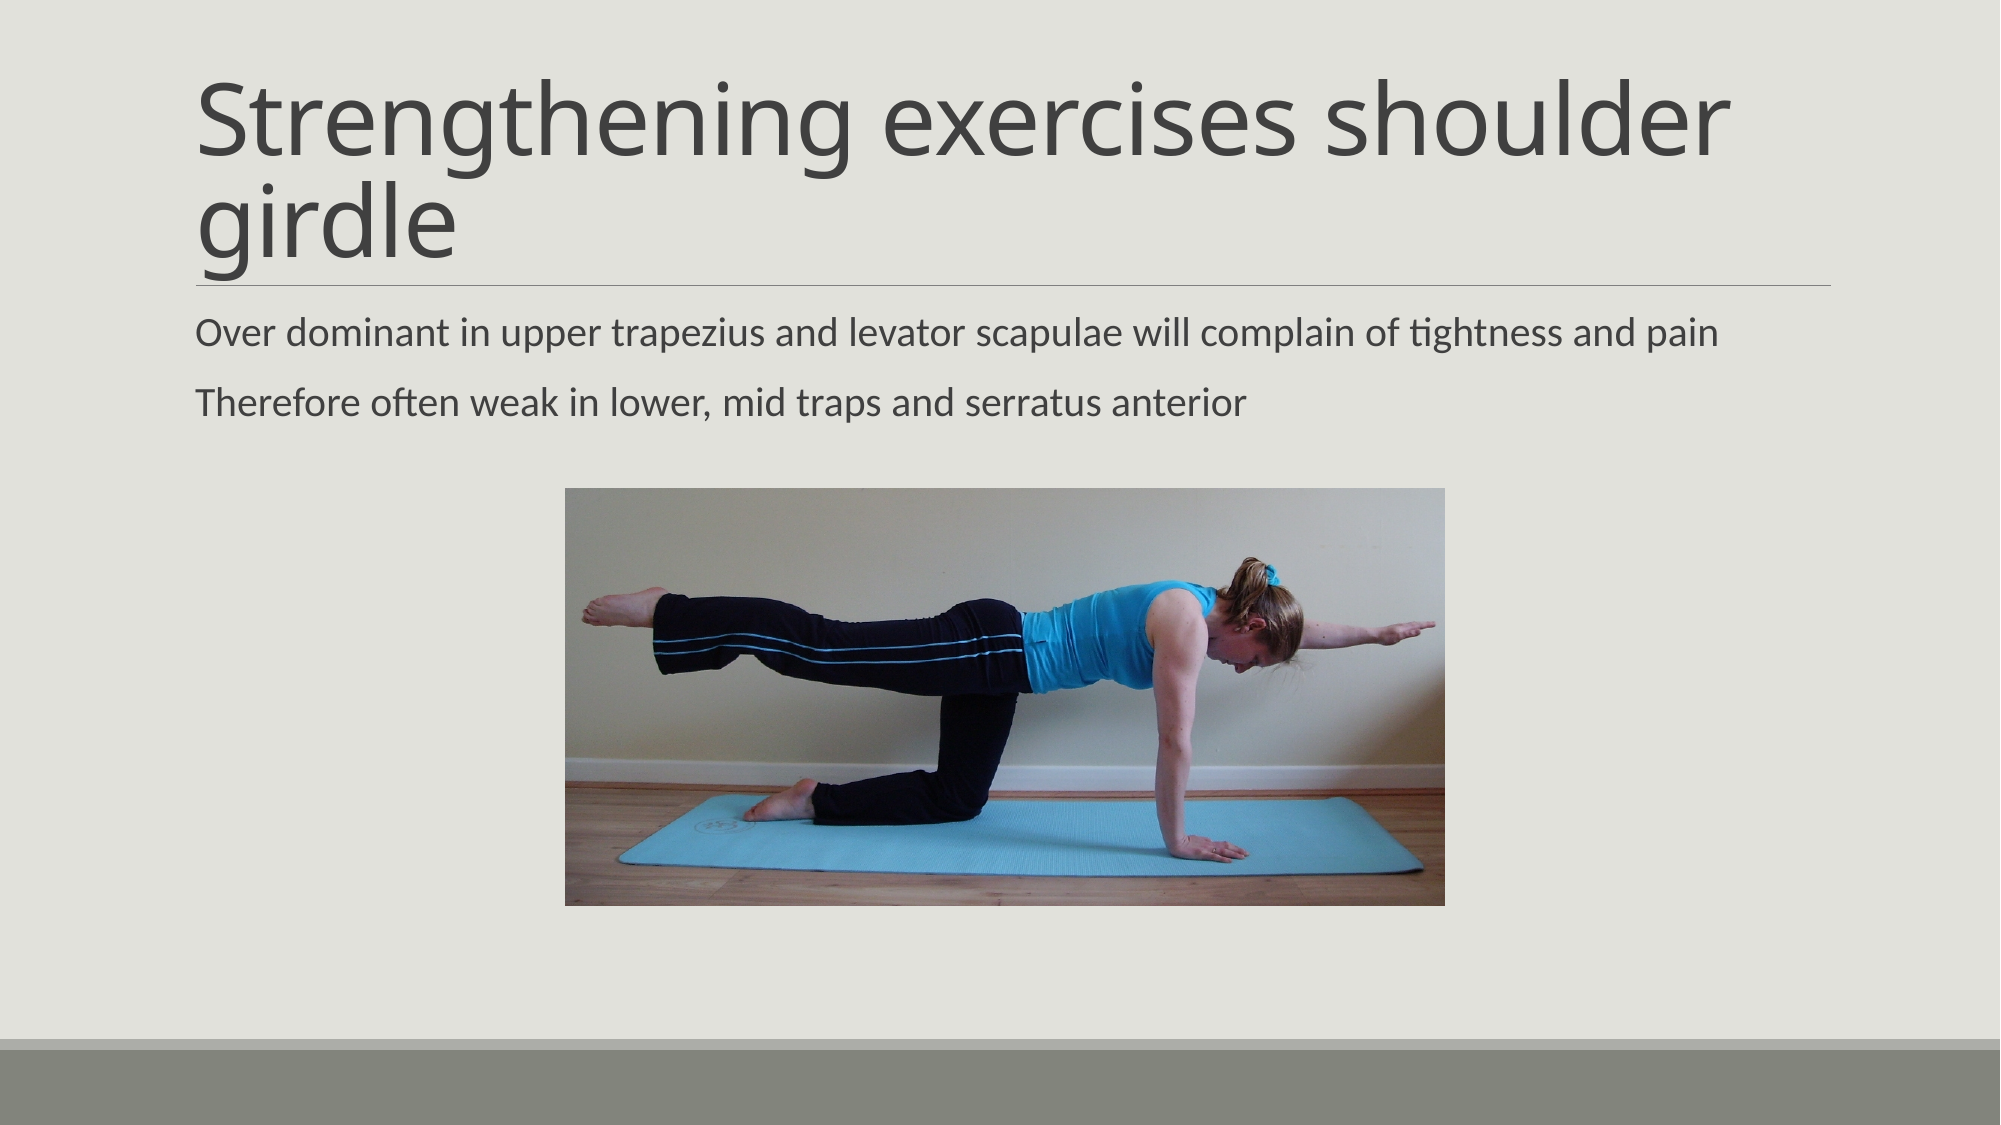

# Strengthening exercises shoulder girdle
Over dominant in upper trapezius and levator scapulae will complain of tightness and pain
Therefore often weak in lower, mid traps and serratus anterior